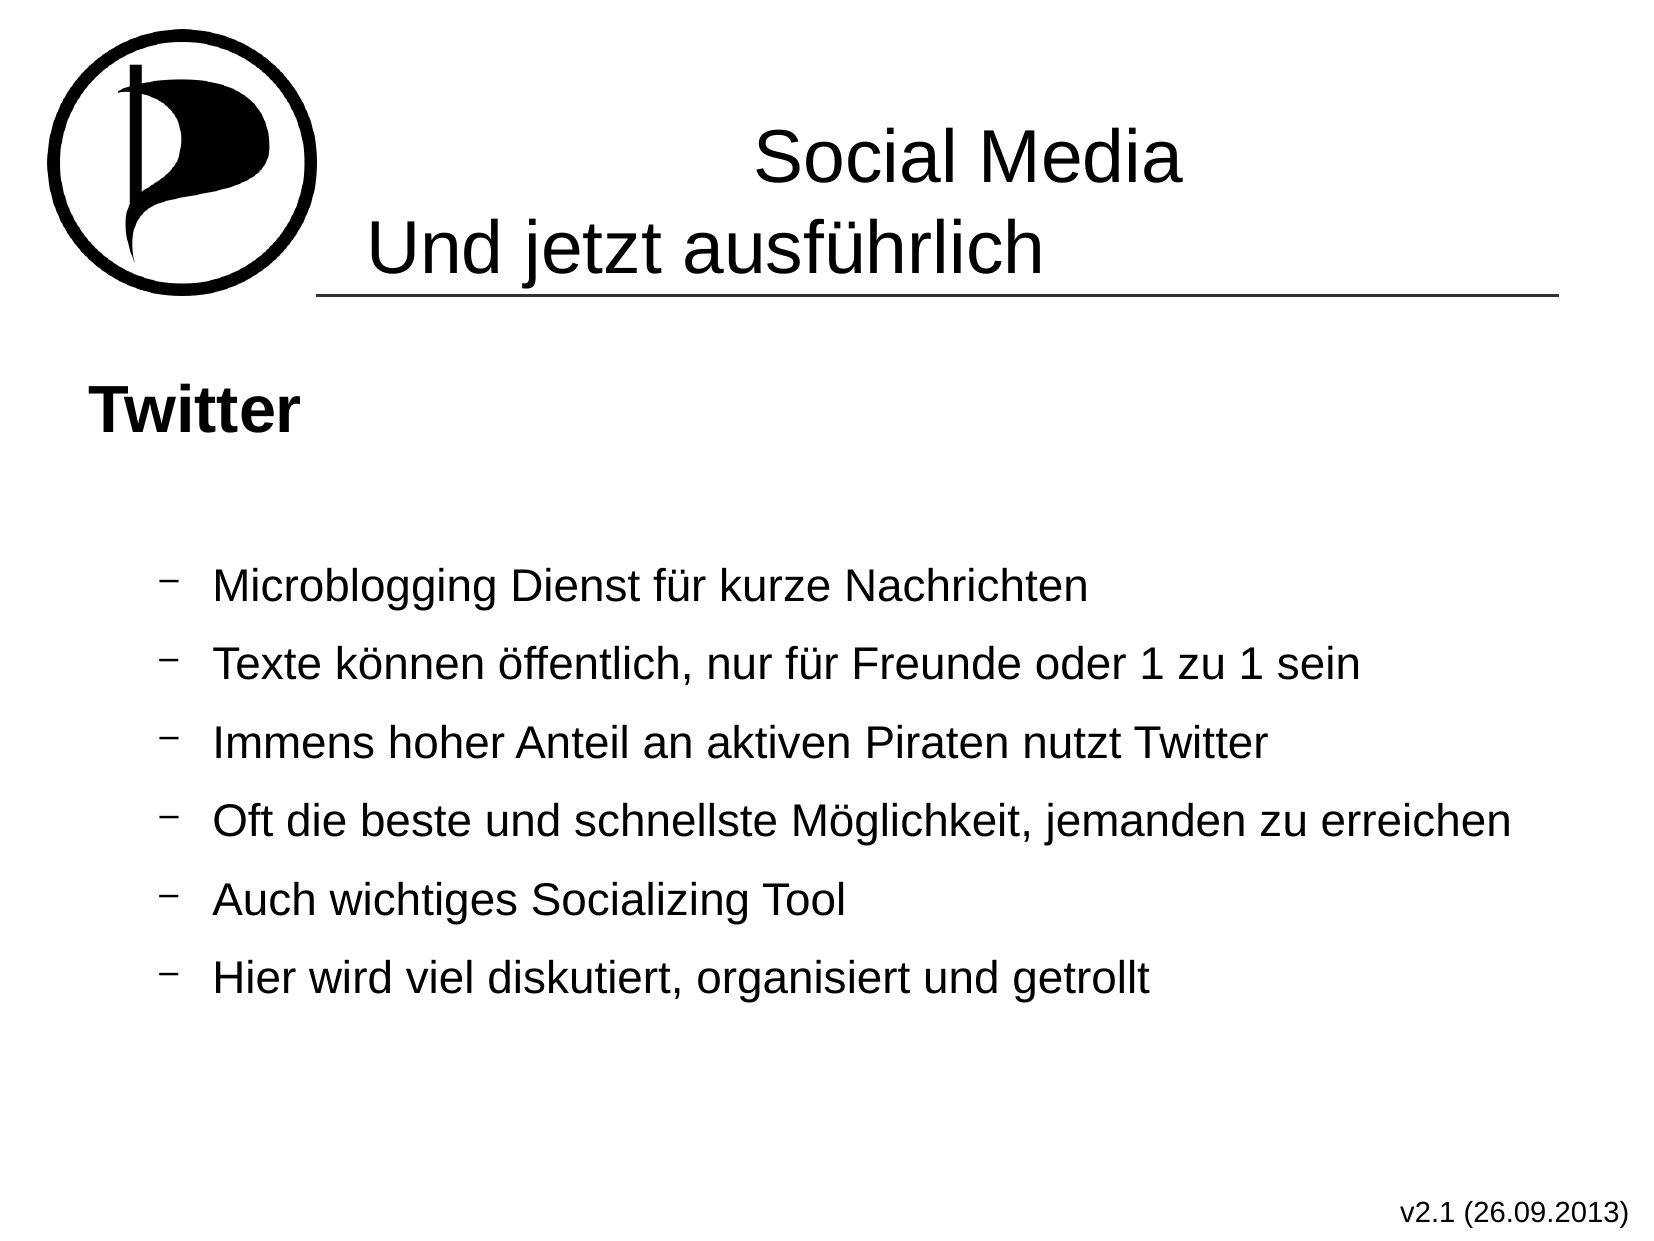

Social Media
Und jetzt ausführlich
# Twitter
Microblogging Dienst für kurze Nachrichten
Texte können öffentlich, nur für Freunde oder 1 zu 1 sein
Immens hoher Anteil an aktiven Piraten nutzt Twitter
Oft die beste und schnellste Möglichkeit, jemanden zu erreichen
Auch wichtiges Socializing Tool
Hier wird viel diskutiert, organisiert und getrollt
v2.1 (26.09.2013)